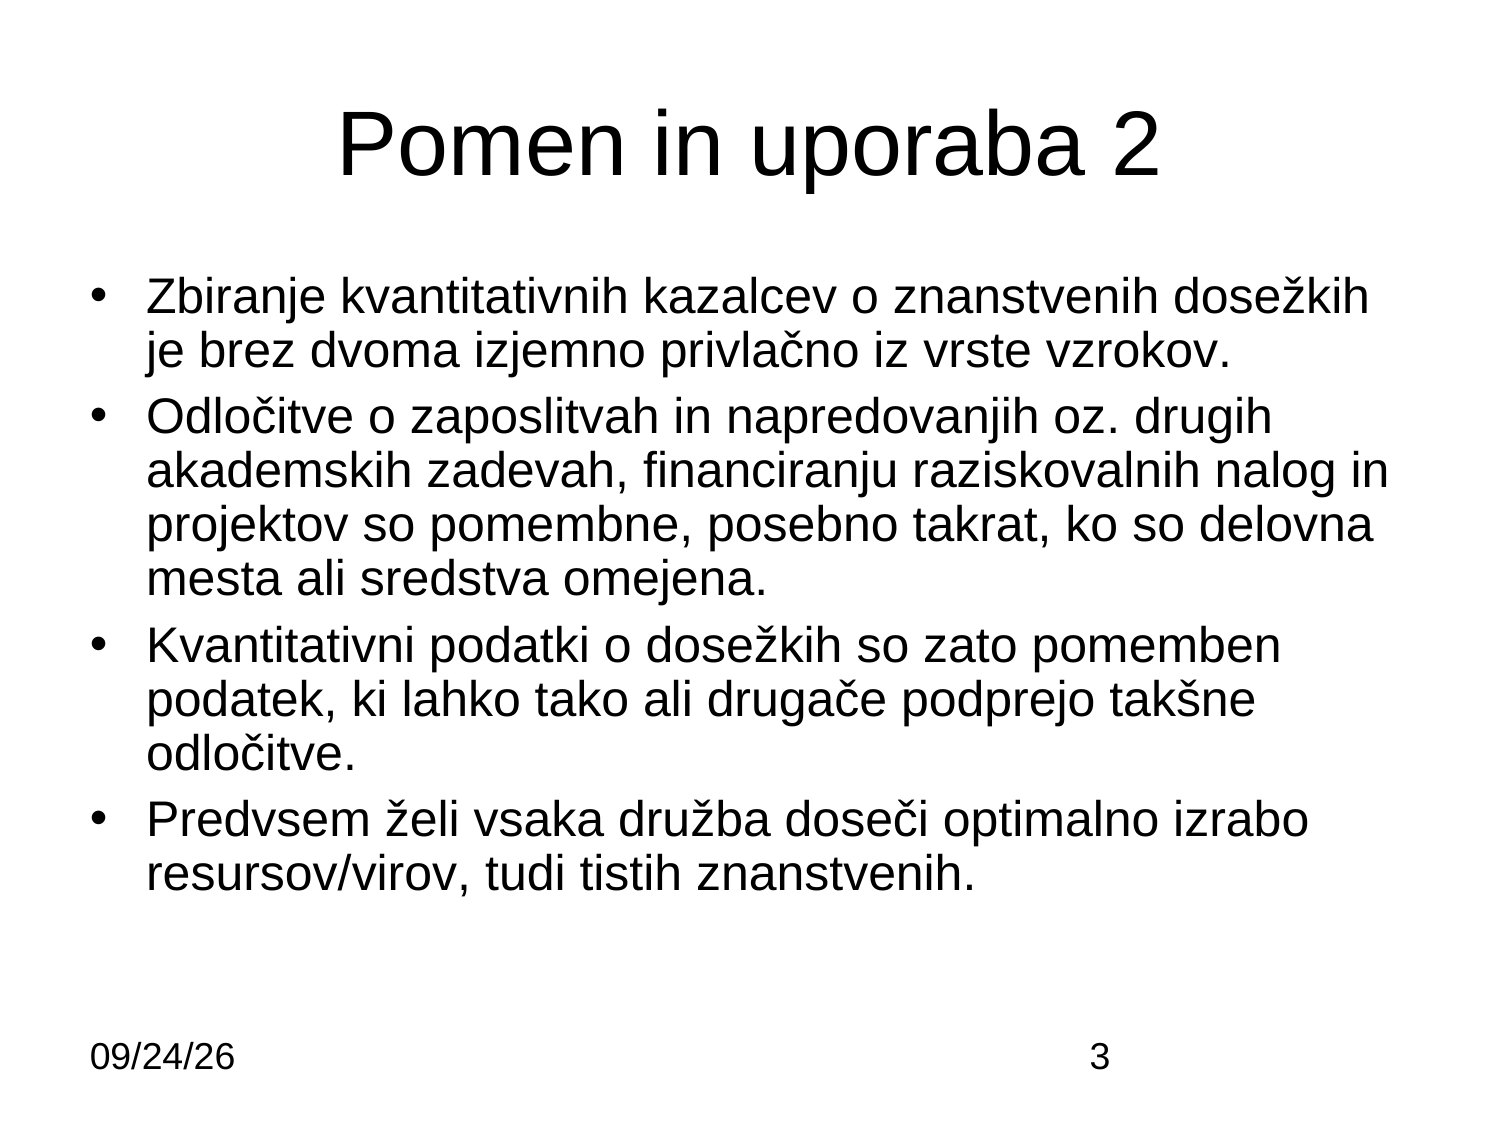

# Pomen in uporaba 2
Zbiranje kvantitativnih kazalcev o znanstvenih dosežkih je brez dvoma izjemno privlačno iz vrste vzrokov.
Odločitve o zaposlitvah in napredovanjih oz. drugih akademskih zadevah, financiranju raziskovalnih nalog in projektov so pomembne, posebno takrat, ko so delovna mesta ali sredstva omejena.
Kvantitativni podatki o dosežkih so zato pomemben podatek, ki lahko tako ali drugače podprejo takšne odločitve.
Predvsem želi vsaka družba doseči optimalno izrabo resursov/virov, tudi tistih znanstvenih.
3